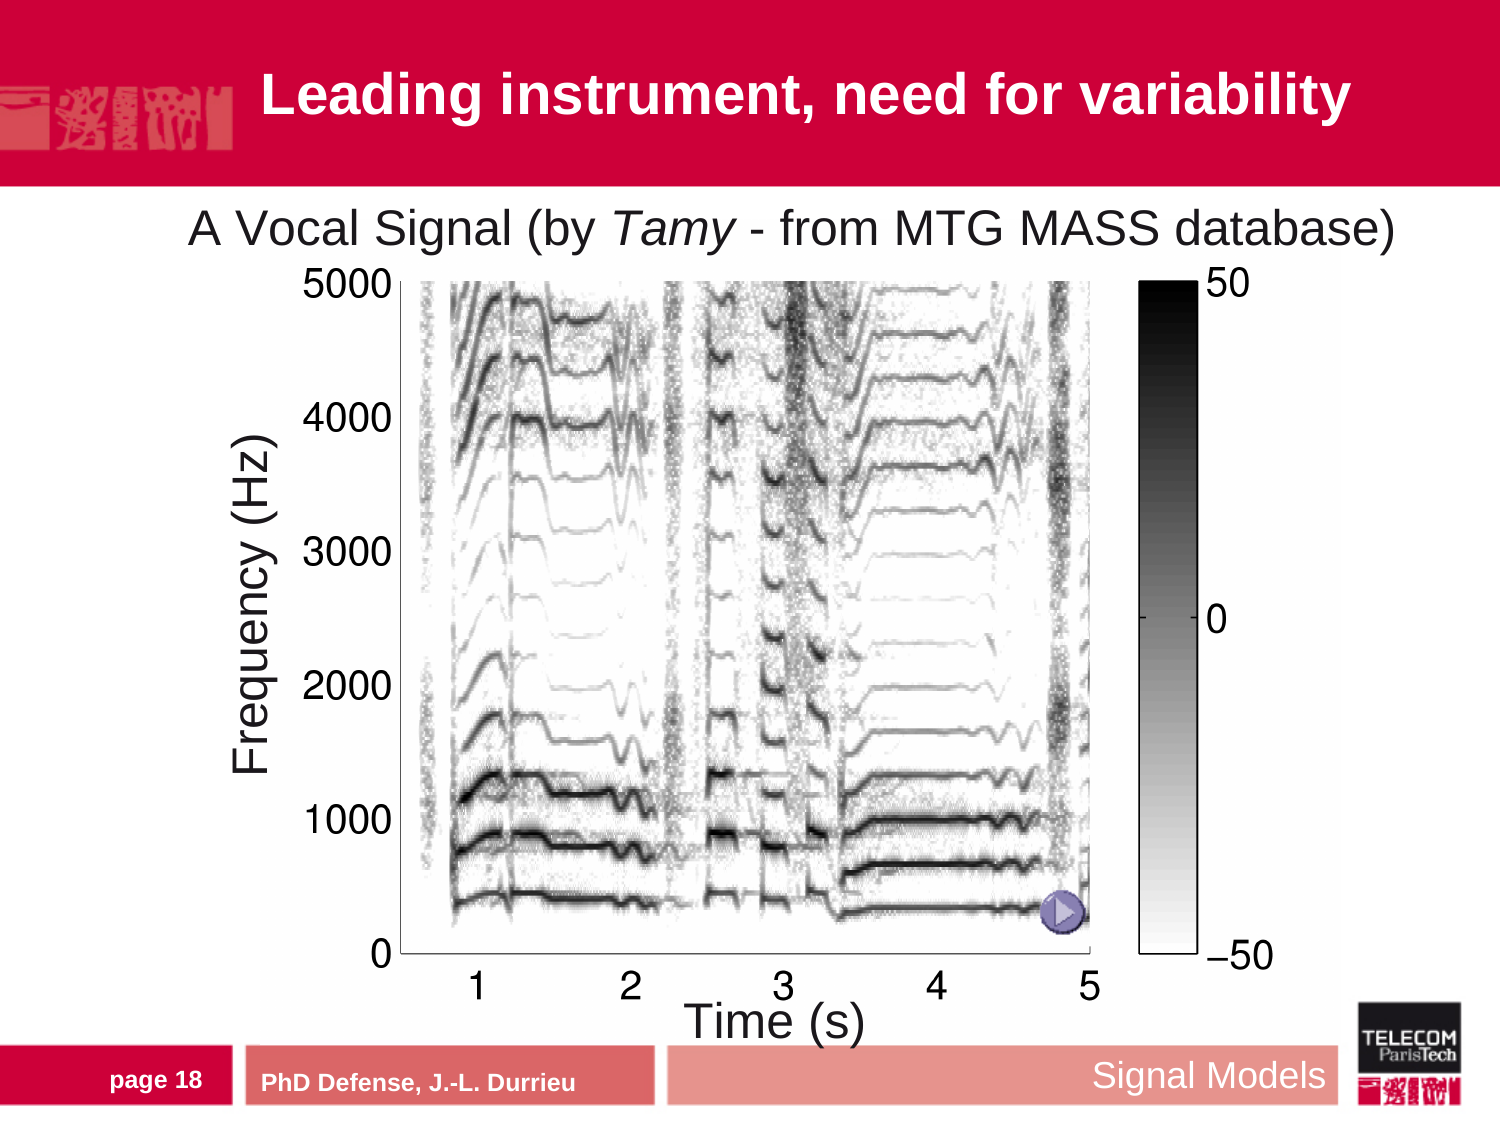

# Leading instrument, need for variability
A Vocal Signal (by Tamy - from MTG MASS database)
Frequency (Hz)
Time (s)
Signal Models
18